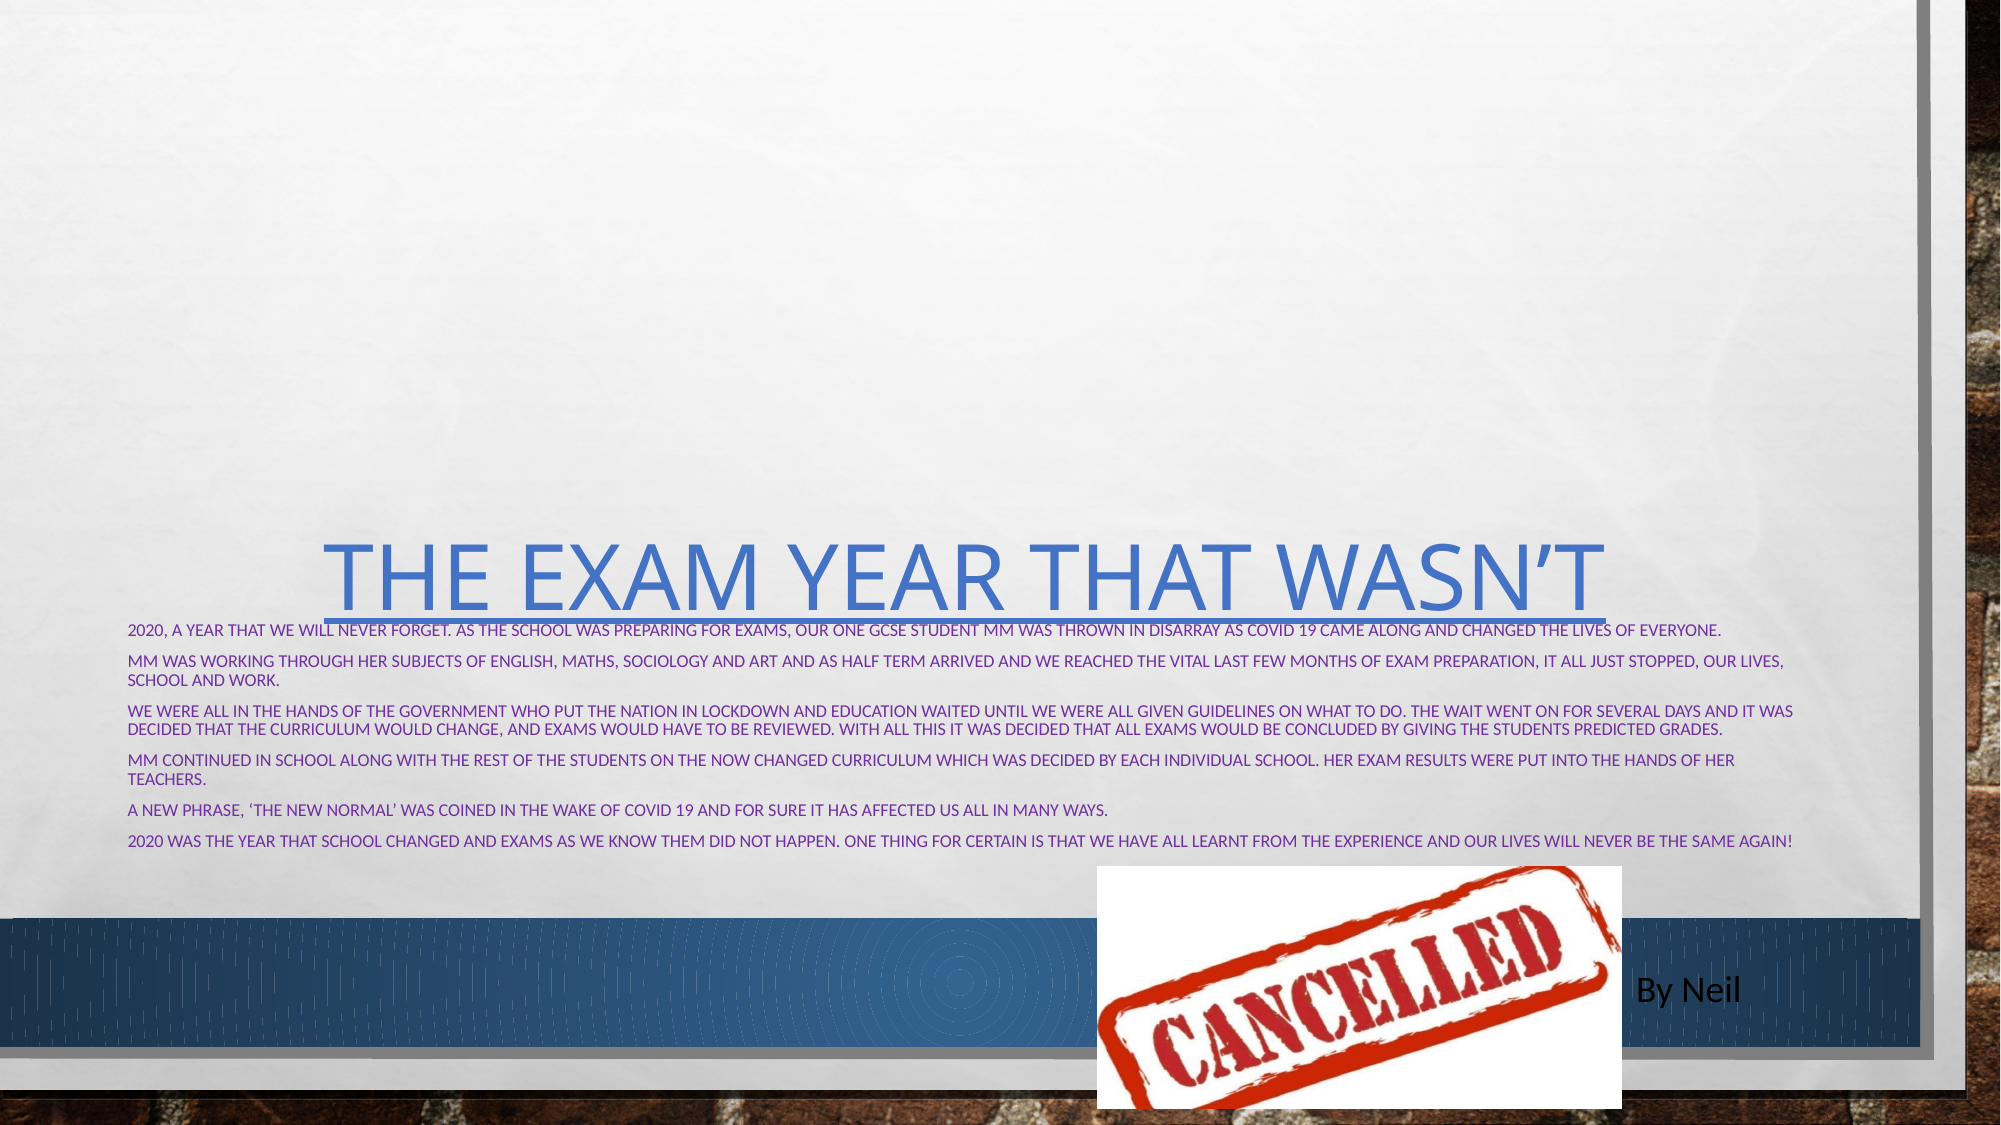

# The exam year that wasn’t
2020, a year that we will never forget. As the school was preparing for exams, our one GCSE student MM was thrown in disarray as COvID 19 came along and changed the lives of everyone.
MM was working through her subjects of English, Maths, Sociology and Art and as half term arrived and we reached the vital last few months of exam preparation, it all just stopped, our lives, school and work.
We were all in the hands of the Government who put the nation in lockdown and education waited until we were all given guidelines on what to do. The wait went on for several days and it was decided that the curriculum would change, and exams would have to be reviewed. With all this it was decided that all exams would be concluded by giving the students predicted grades.
MM continued in school along with the rest of the students on the now changed curriculum which was decided by each individual school. Her exam results were put into the hands of her teachers.
A new phrase, ‘the new normal’ was coined in the wake of COVID 19 and for sure it has affected us all in many ways.
2020 was the year that school changed and exams as we know them did not happen. One thing for certain is that we have all learnt from the experience and our lives will never be the same again!
By Neil